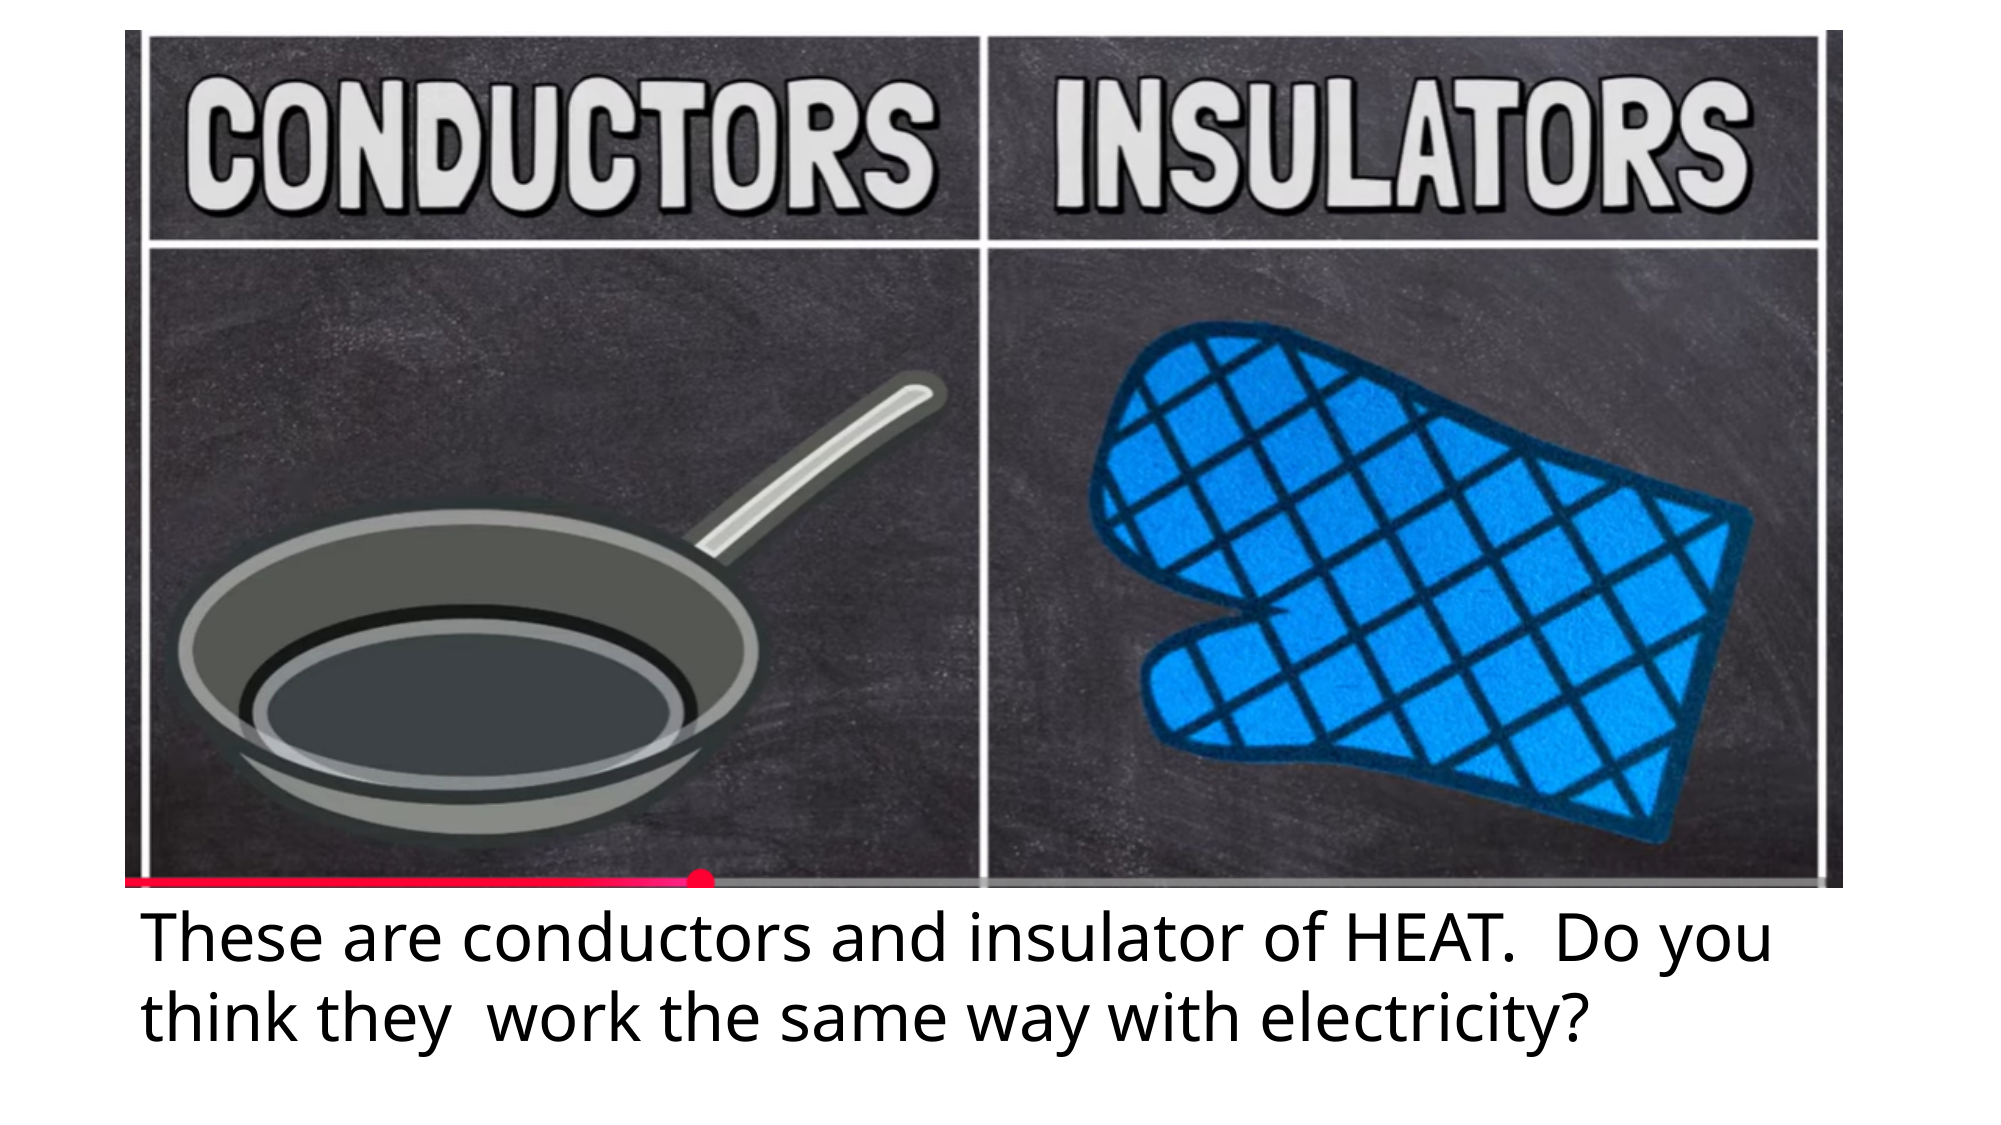

These are conductors and insulator of HEAT. Do you think they work the same way with electricity?